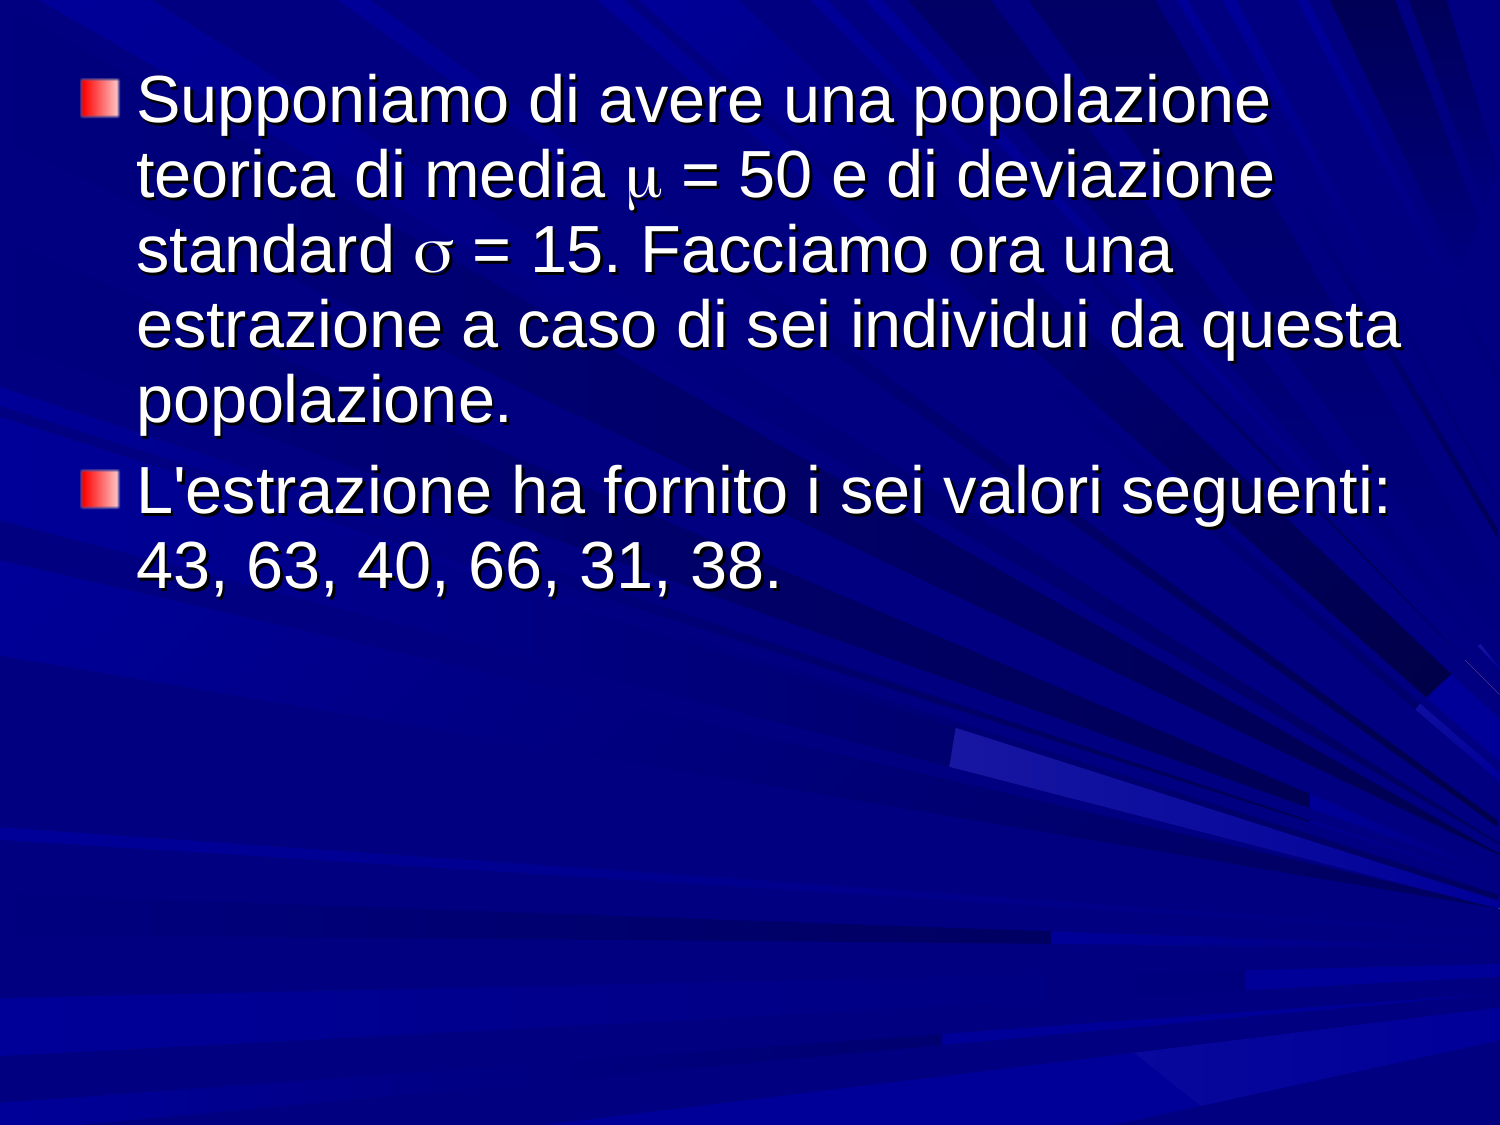

# Supponiamo di avere una popolazione teorica di media  = 50 e di deviazione standard  = 15. Facciamo ora una estrazione a caso di sei individui da questa popolazione.
L'estrazione ha fornito i sei valori seguenti: 43, 63, 40, 66, 31, 38.